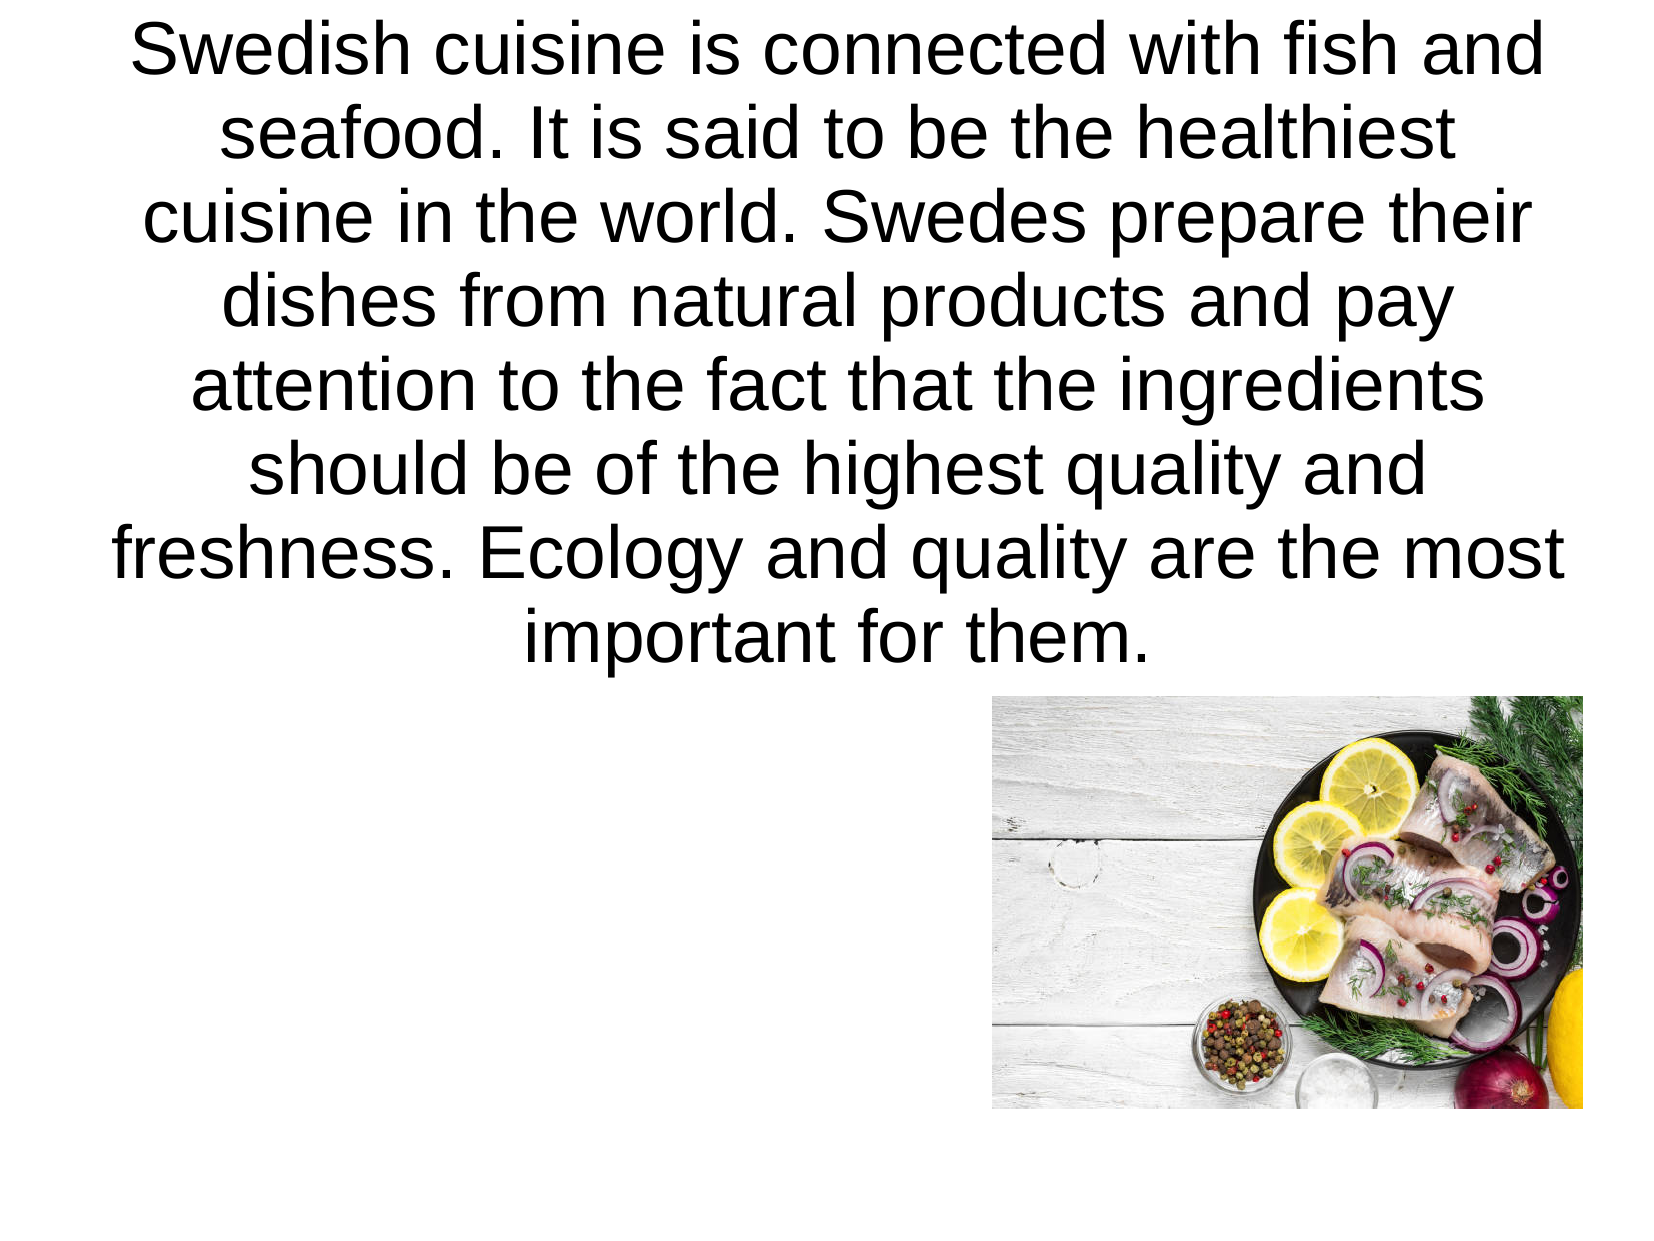

# Swedish cuisine is connected with fish and seafood. It is said to be the healthiest cuisine in the world. Swedes prepare their dishes from natural products and pay attention to the fact that the ingredients should be of the highest quality and freshness. Ecology and quality are the most important for them.